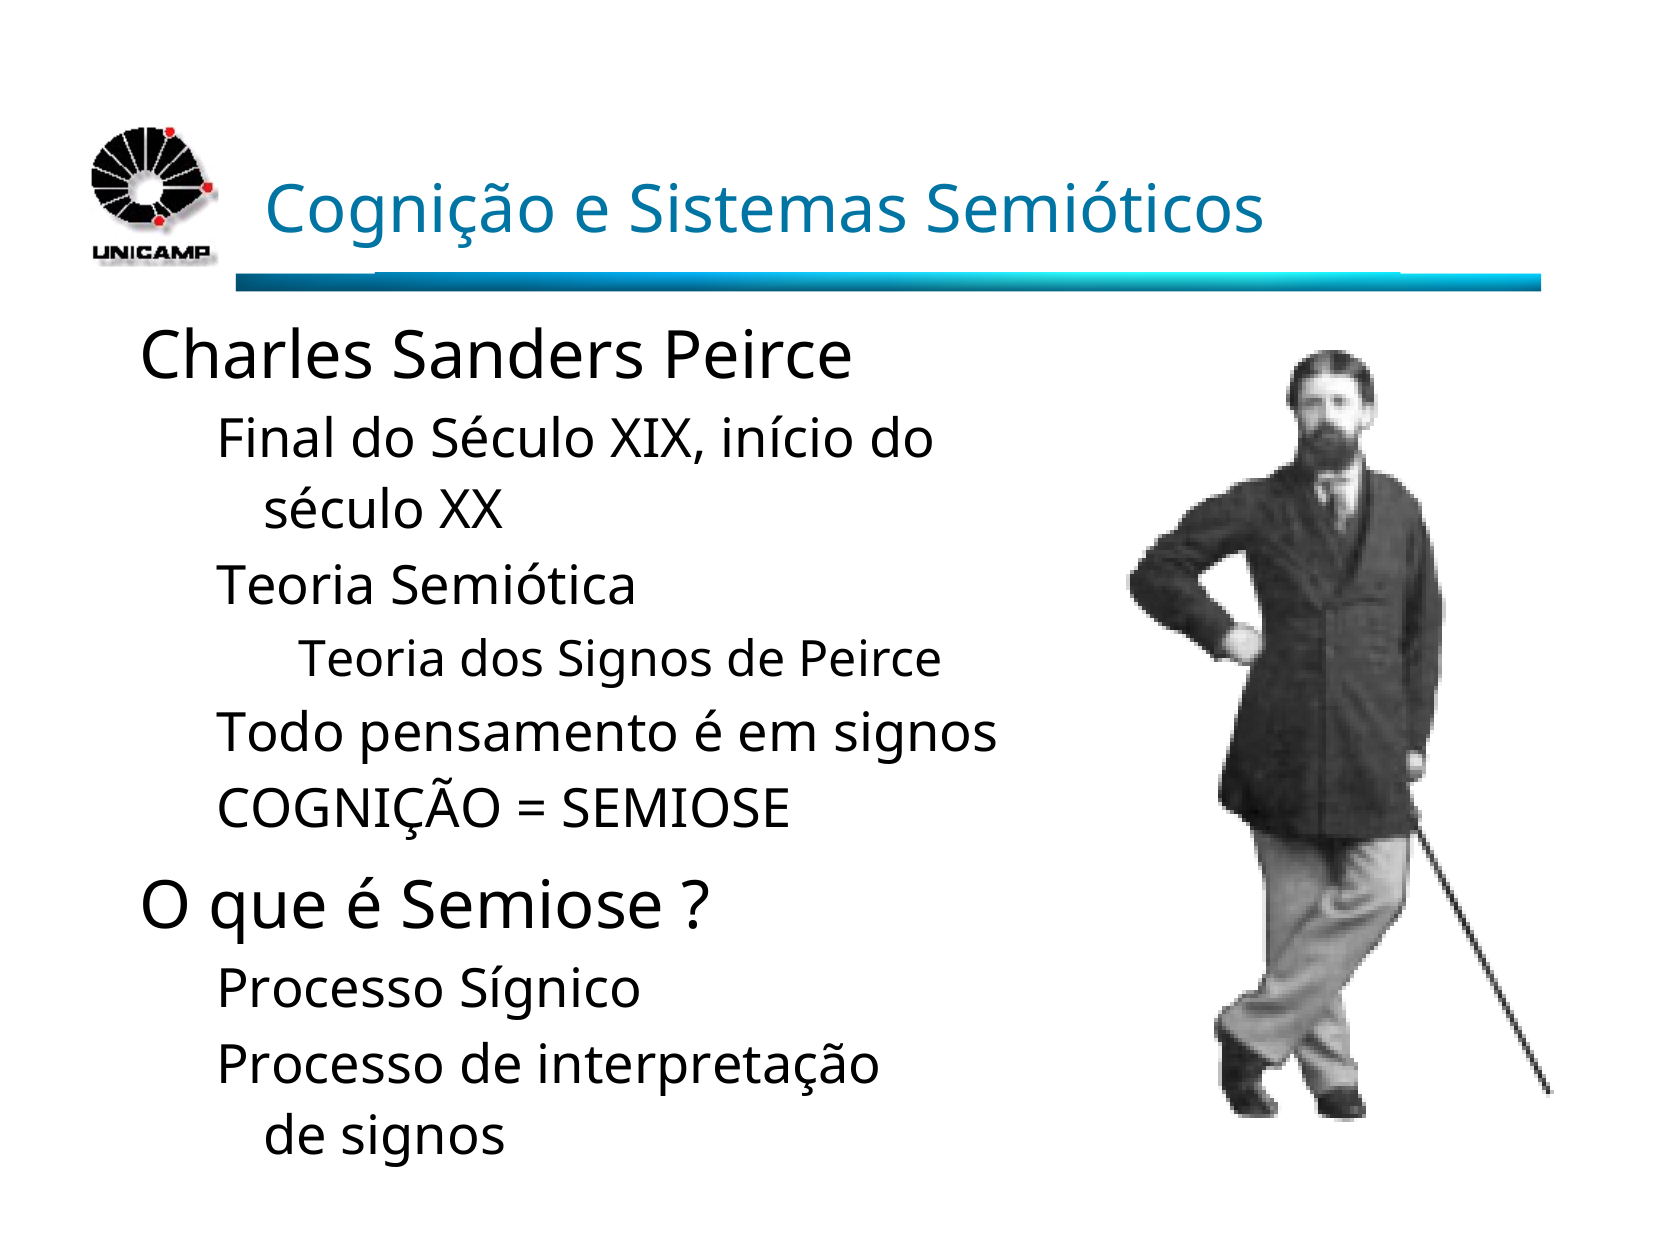

# Cognição e Sistemas Semióticos
Charles Sanders Peirce
Final do Século XIX, início do
século XX
Teoria Semiótica
Teoria dos Signos de Peirce
Todo pensamento é em signos
COGNIÇÃO = SEMIOSE
O que é Semiose ?
Processo Sígnico
Processo de interpretação
de signos